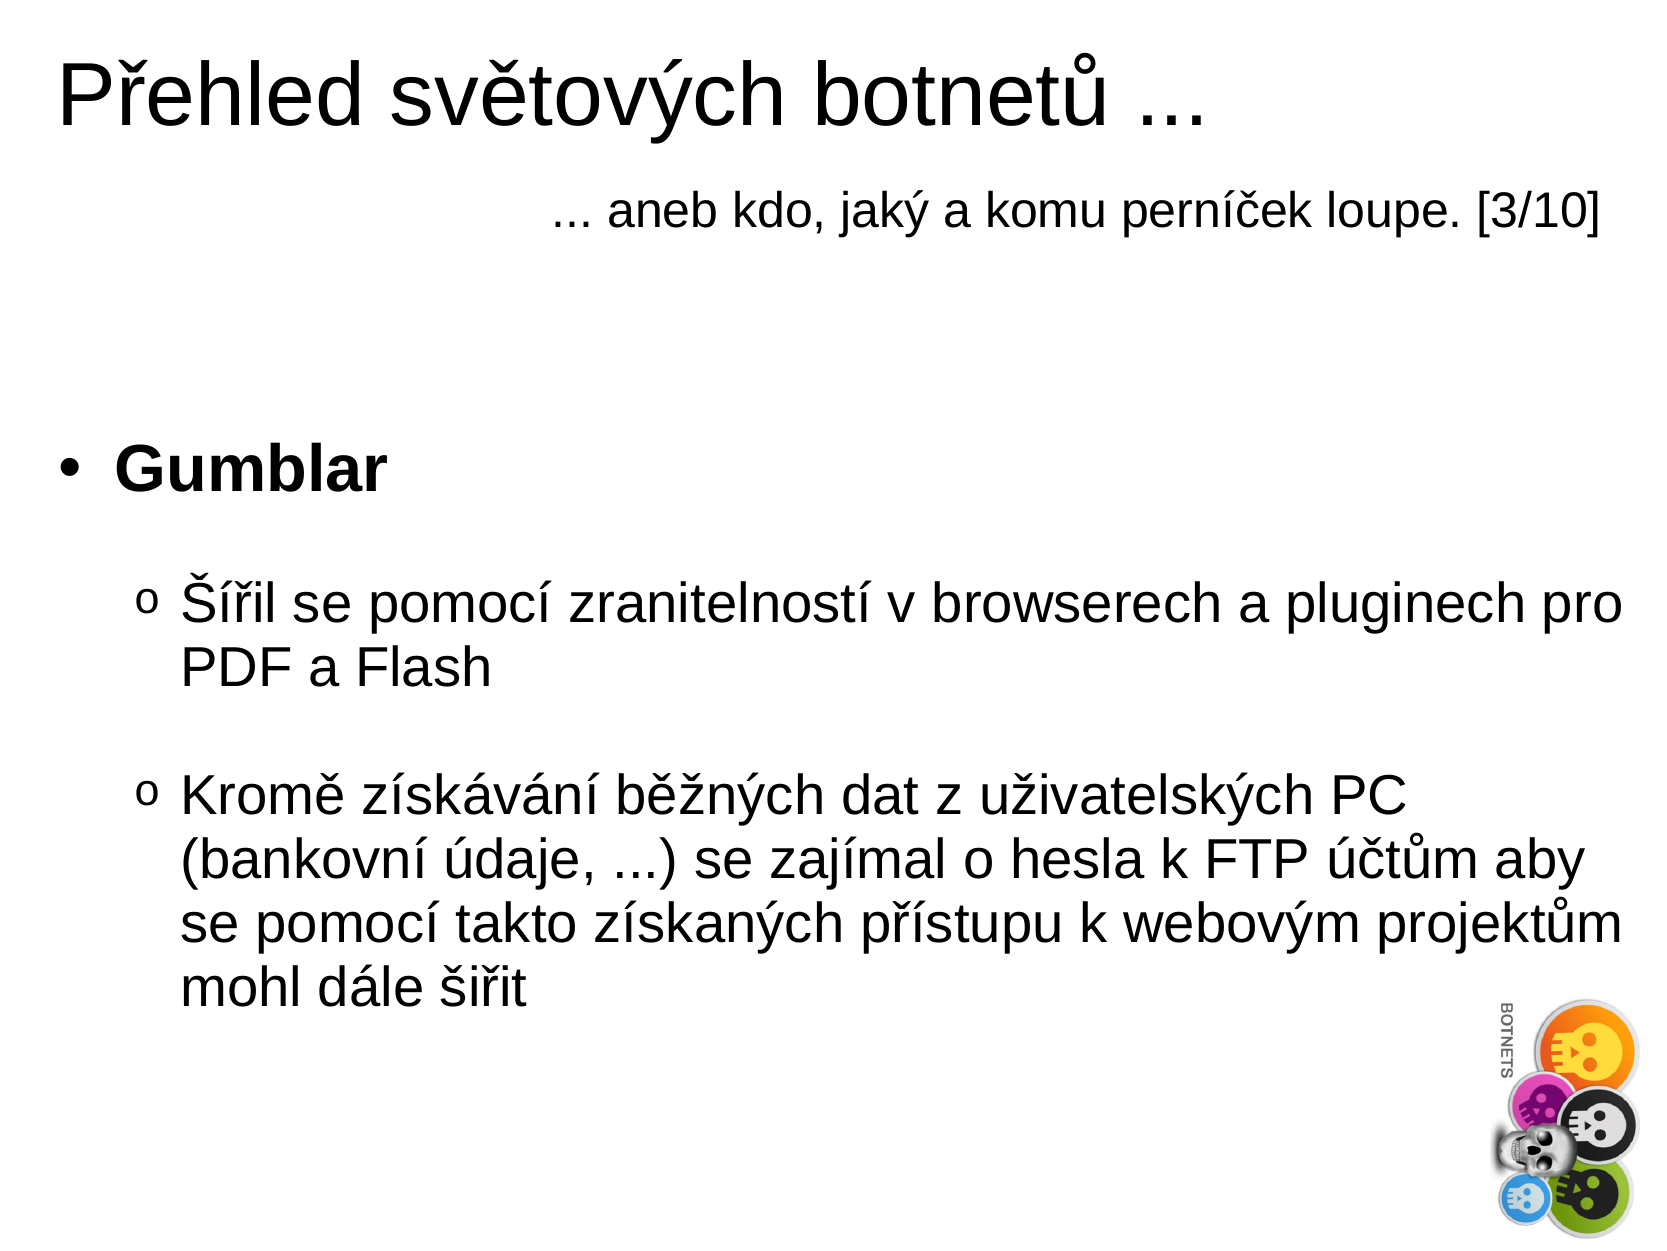

# Přehled světových botnetů ... ... aneb kdo, jaký a komu perníček loupe. [3/10]
Gumblar
Šířil se pomocí zranitelností v browserech a pluginech pro PDF a Flash
Kromě získávání běžných dat z uživatelských PC (bankovní údaje, ...) se zajímal o hesla k FTP účtům aby se pomocí takto získaných přístupu k webovým projektům mohl dále šiřit